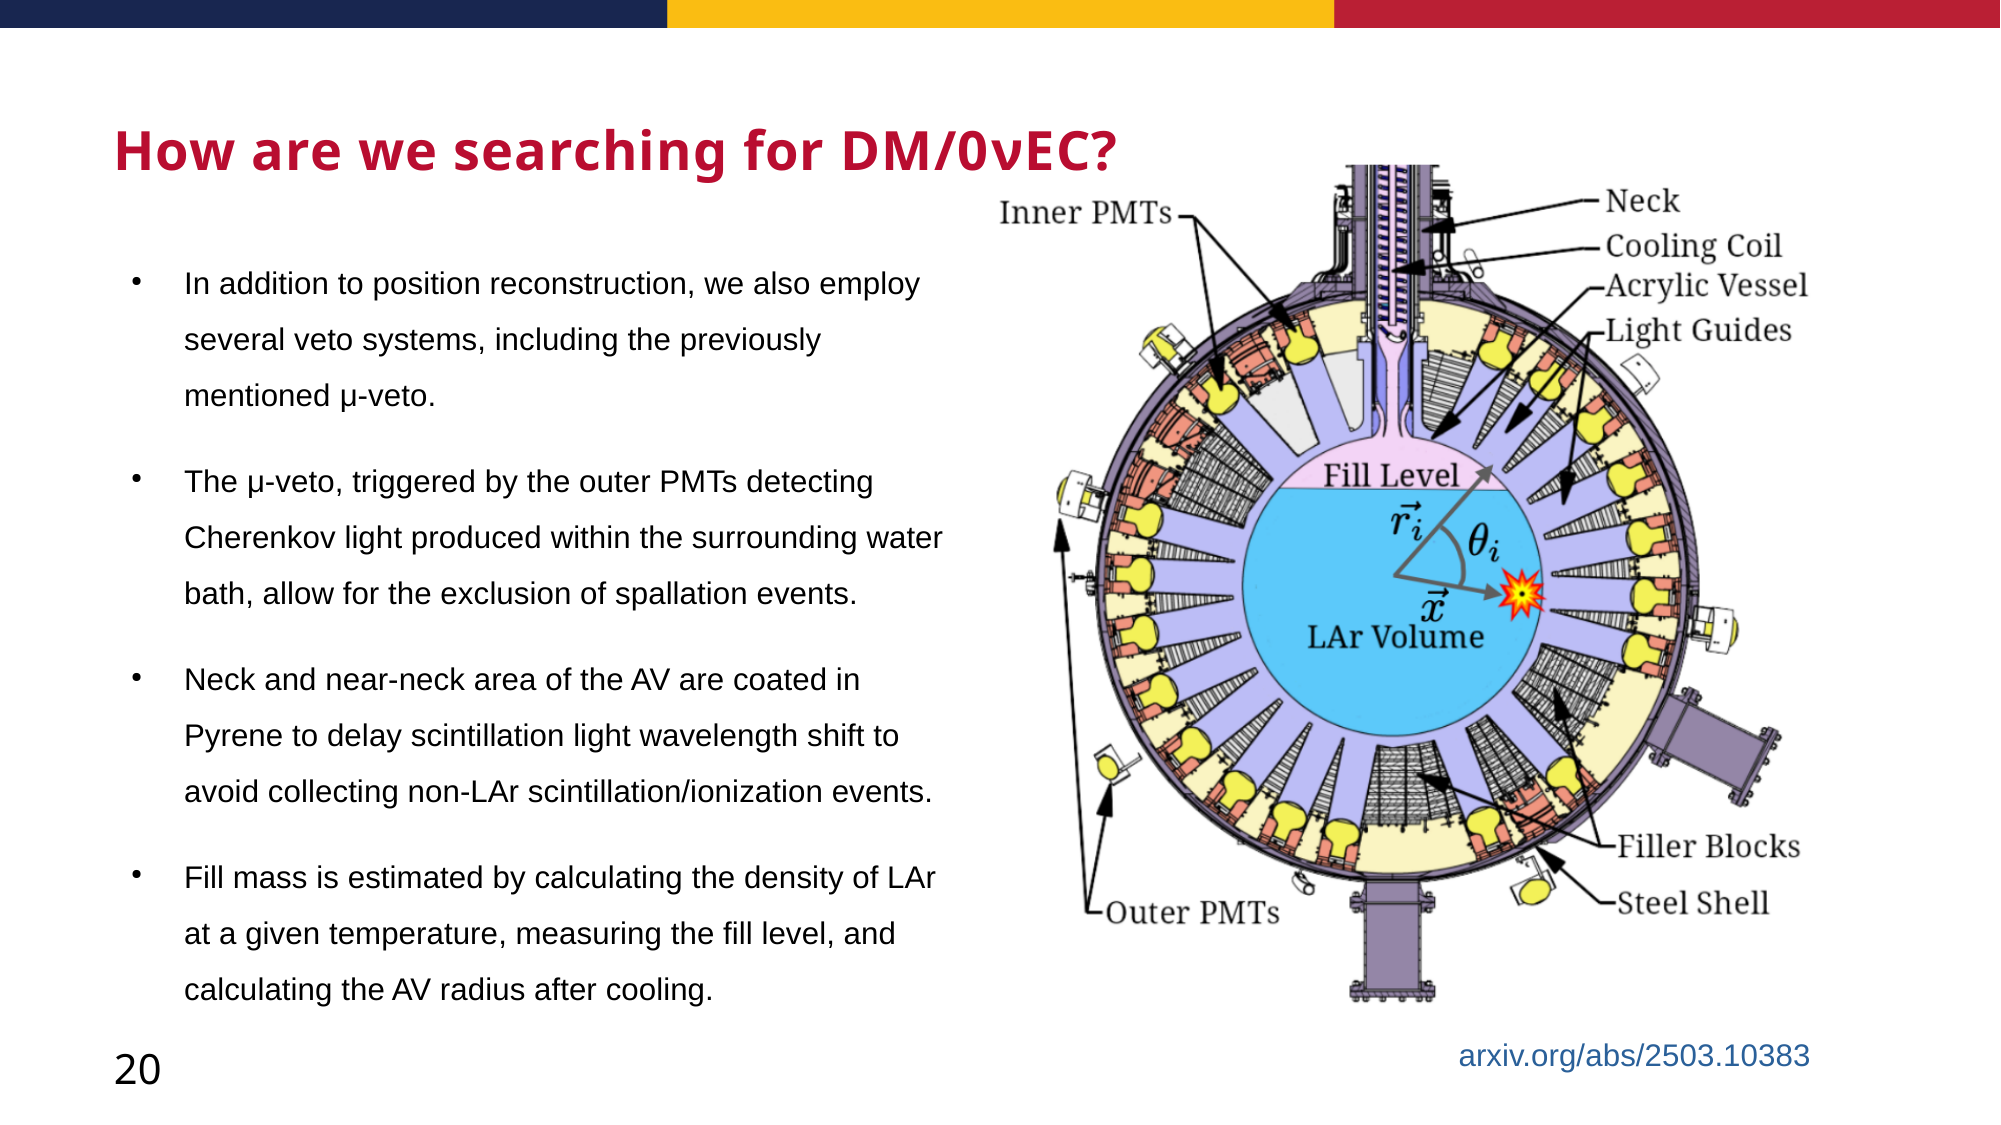

# How are we searching for DM/0νEC?
In addition to position reconstruction, we also employ several veto systems, including the previously mentioned μ-veto.
The μ-veto, triggered by the outer PMTs detecting Cherenkov light produced within the surrounding water bath, allow for the exclusion of spallation events.
Neck and near-neck area of the AV are coated in Pyrene to delay scintillation light wavelength shift to avoid collecting non-LAr scintillation/ionization events.
Fill mass is estimated by calculating the density of LAr at a given temperature, measuring the fill level, and calculating the AV radius after cooling.
arxiv.org/abs/2503.10383